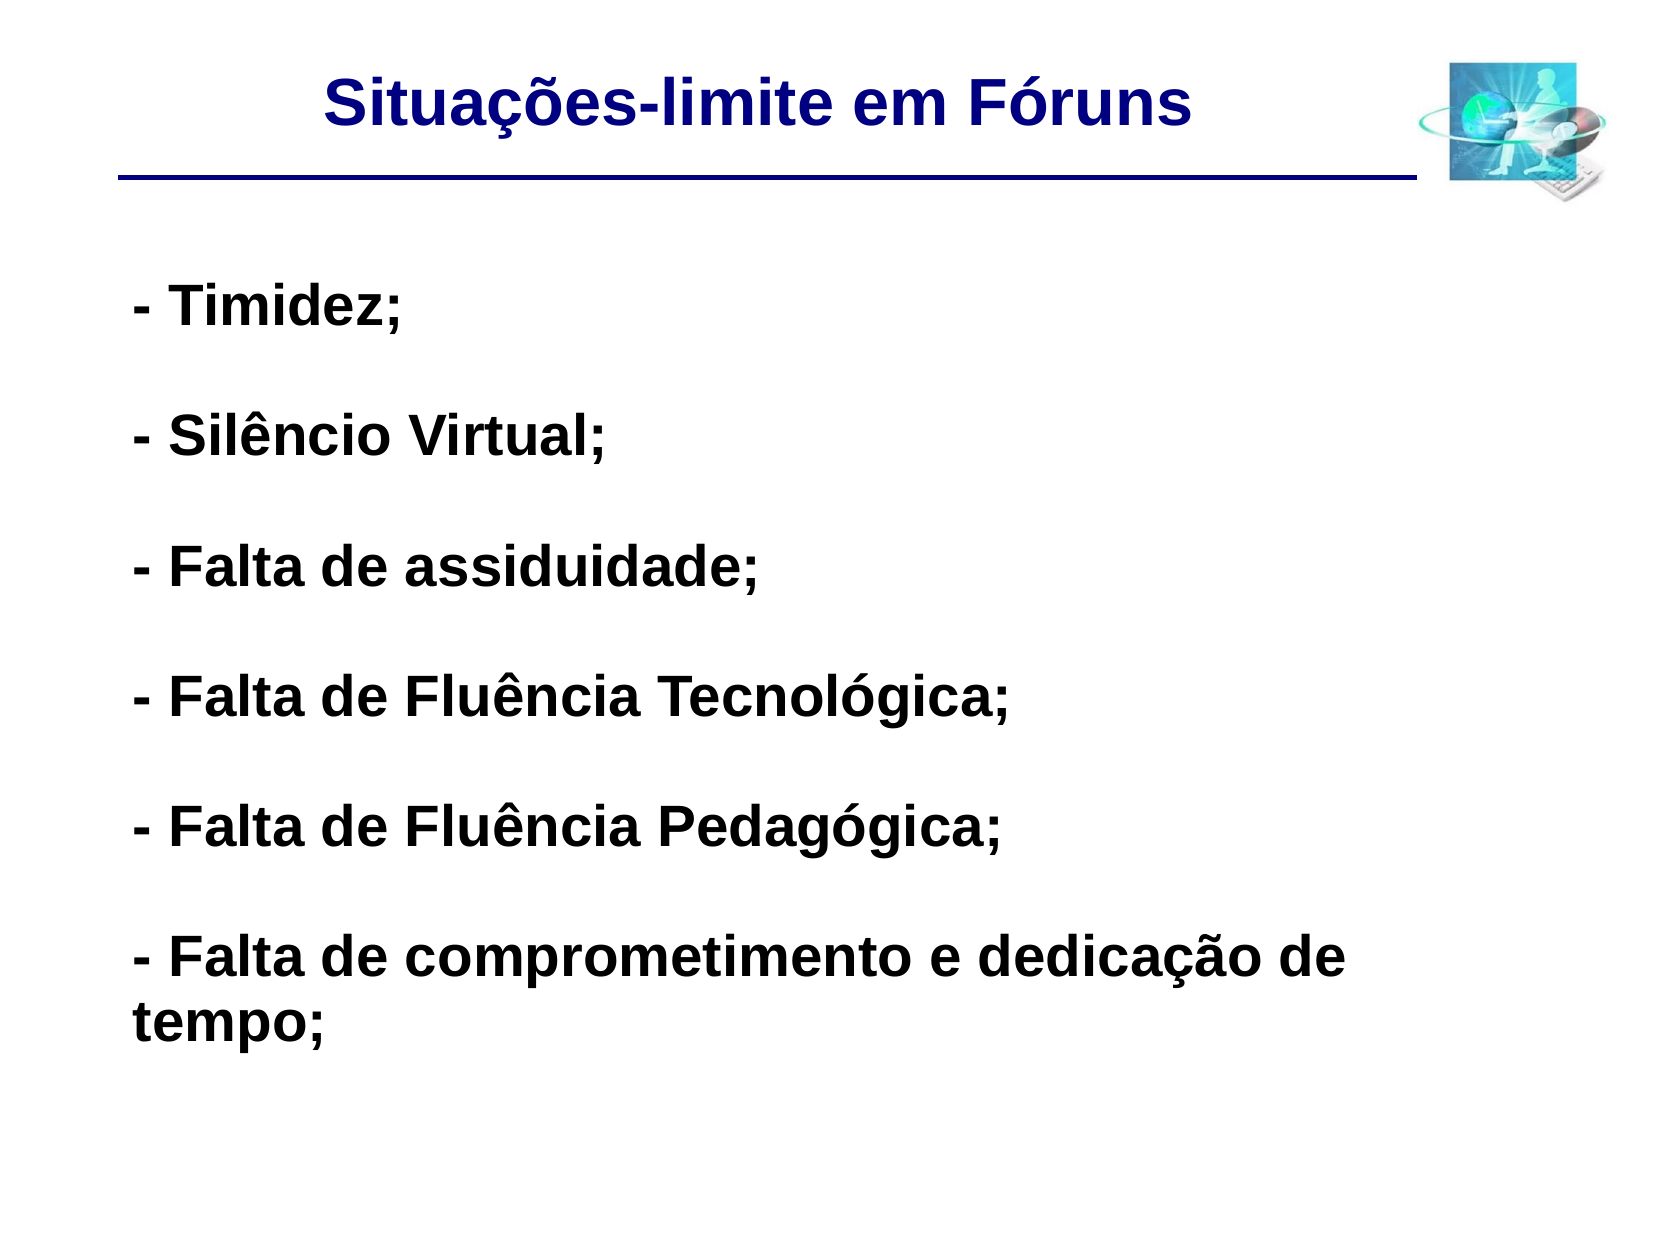

Situações-limite em Fóruns
- Timidez;
- Silêncio Virtual;
- Falta de assiduidade;
- Falta de Fluência Tecnológica;
- Falta de Fluência Pedagógica;
- Falta de comprometimento e dedicação de tempo;